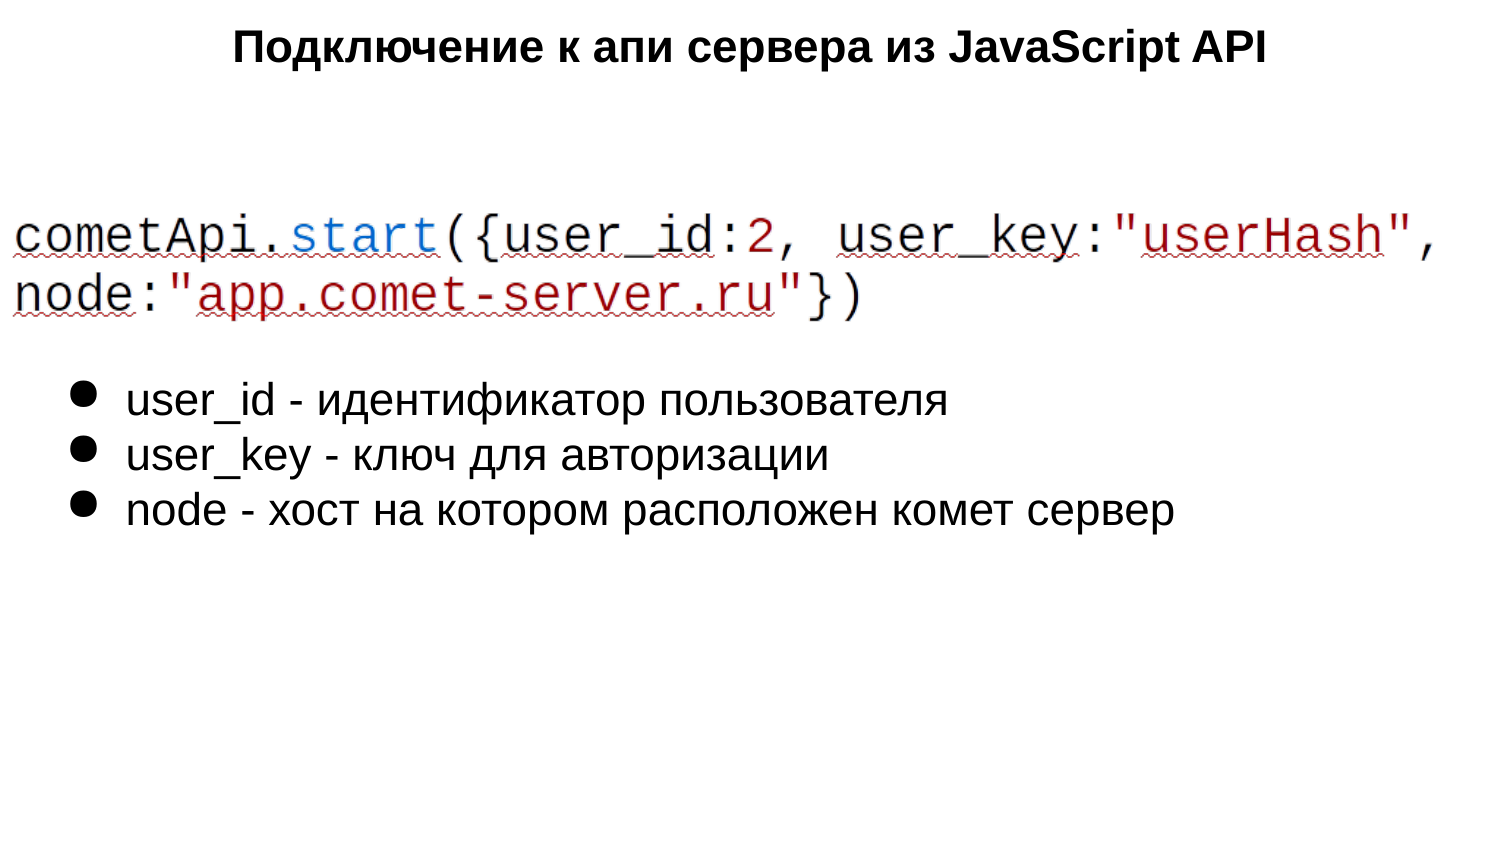

Подключение к апи сервера из JavaScript API
user_id - идентификатор пользователя
user_key - ключ для авторизации
node - хост на котором расположен комет сервер